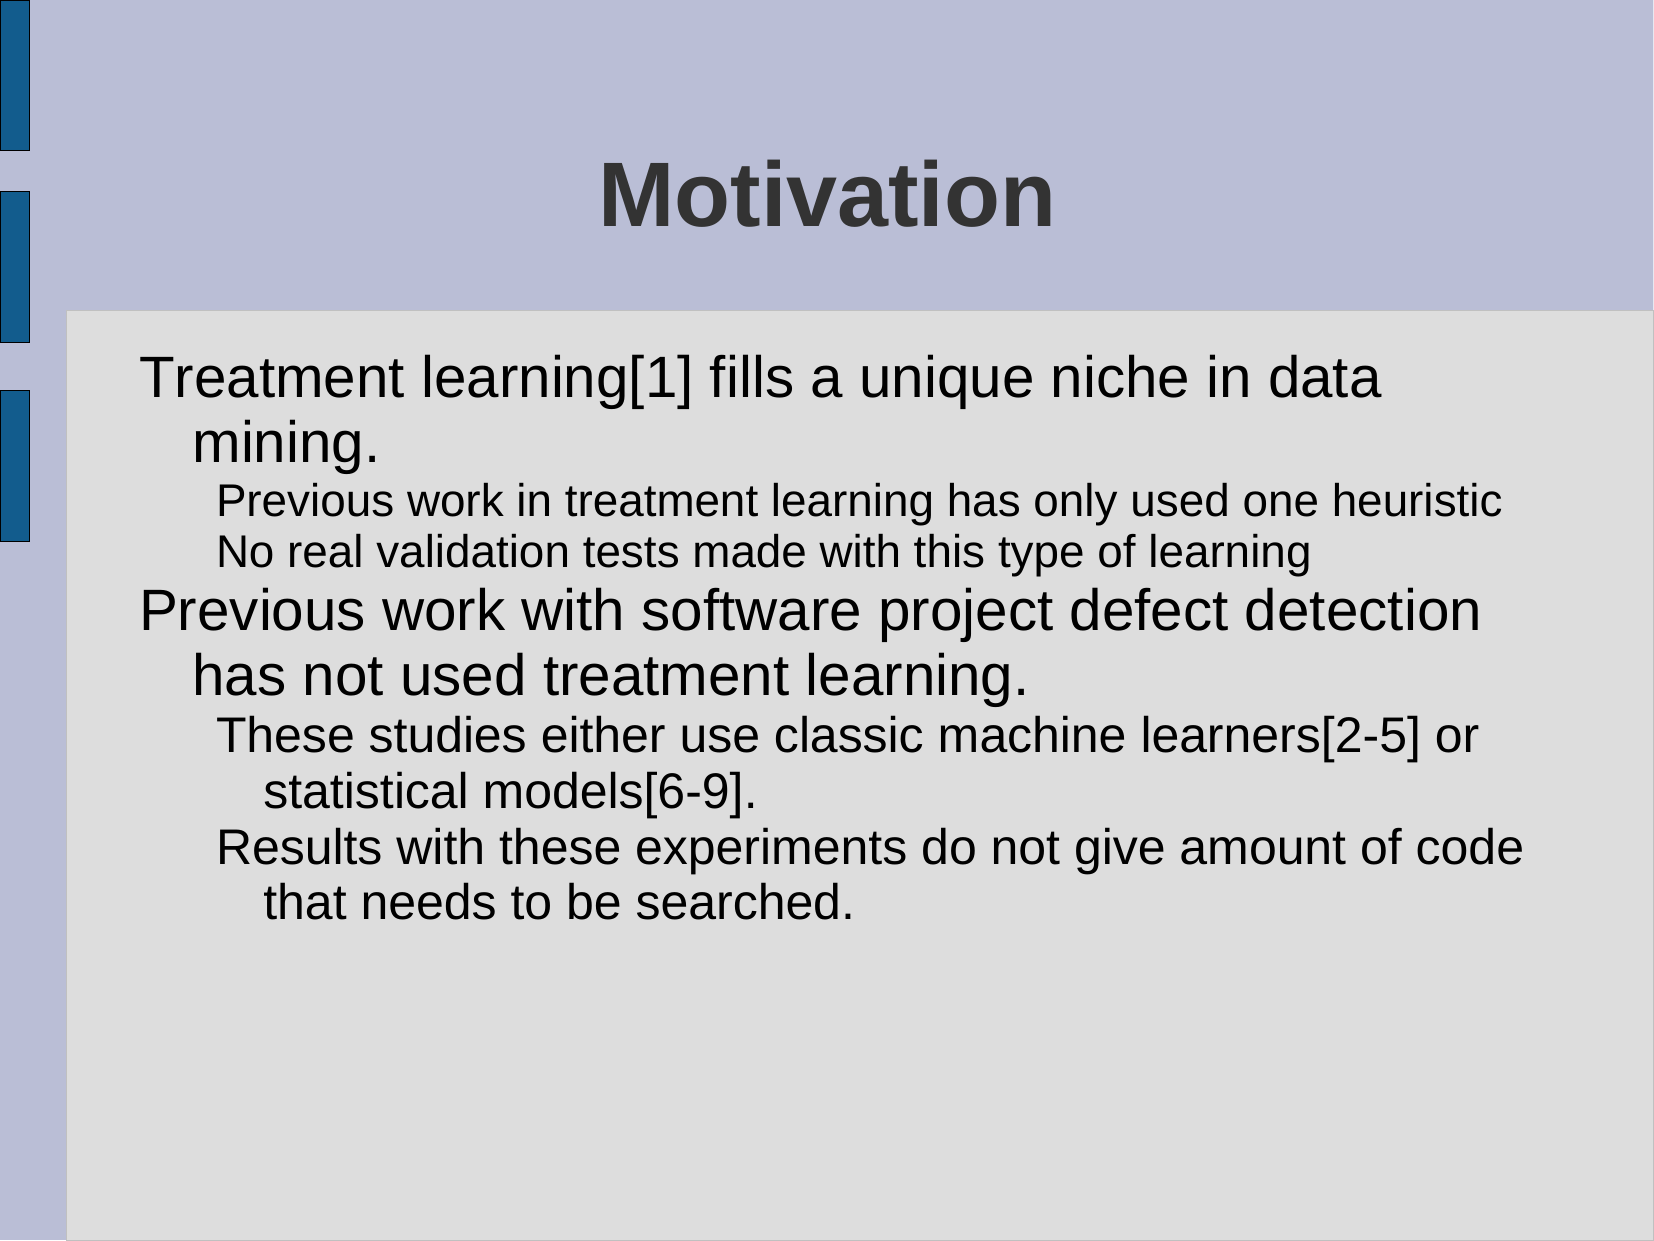

# Motivation
Treatment learning[1] fills a unique niche in data mining.
Previous work in treatment learning has only used one heuristic
No real validation tests made with this type of learning
Previous work with software project defect detection has not used treatment learning.
These studies either use classic machine learners[2-5] or statistical models[6-9].
Results with these experiments do not give amount of code that needs to be searched.